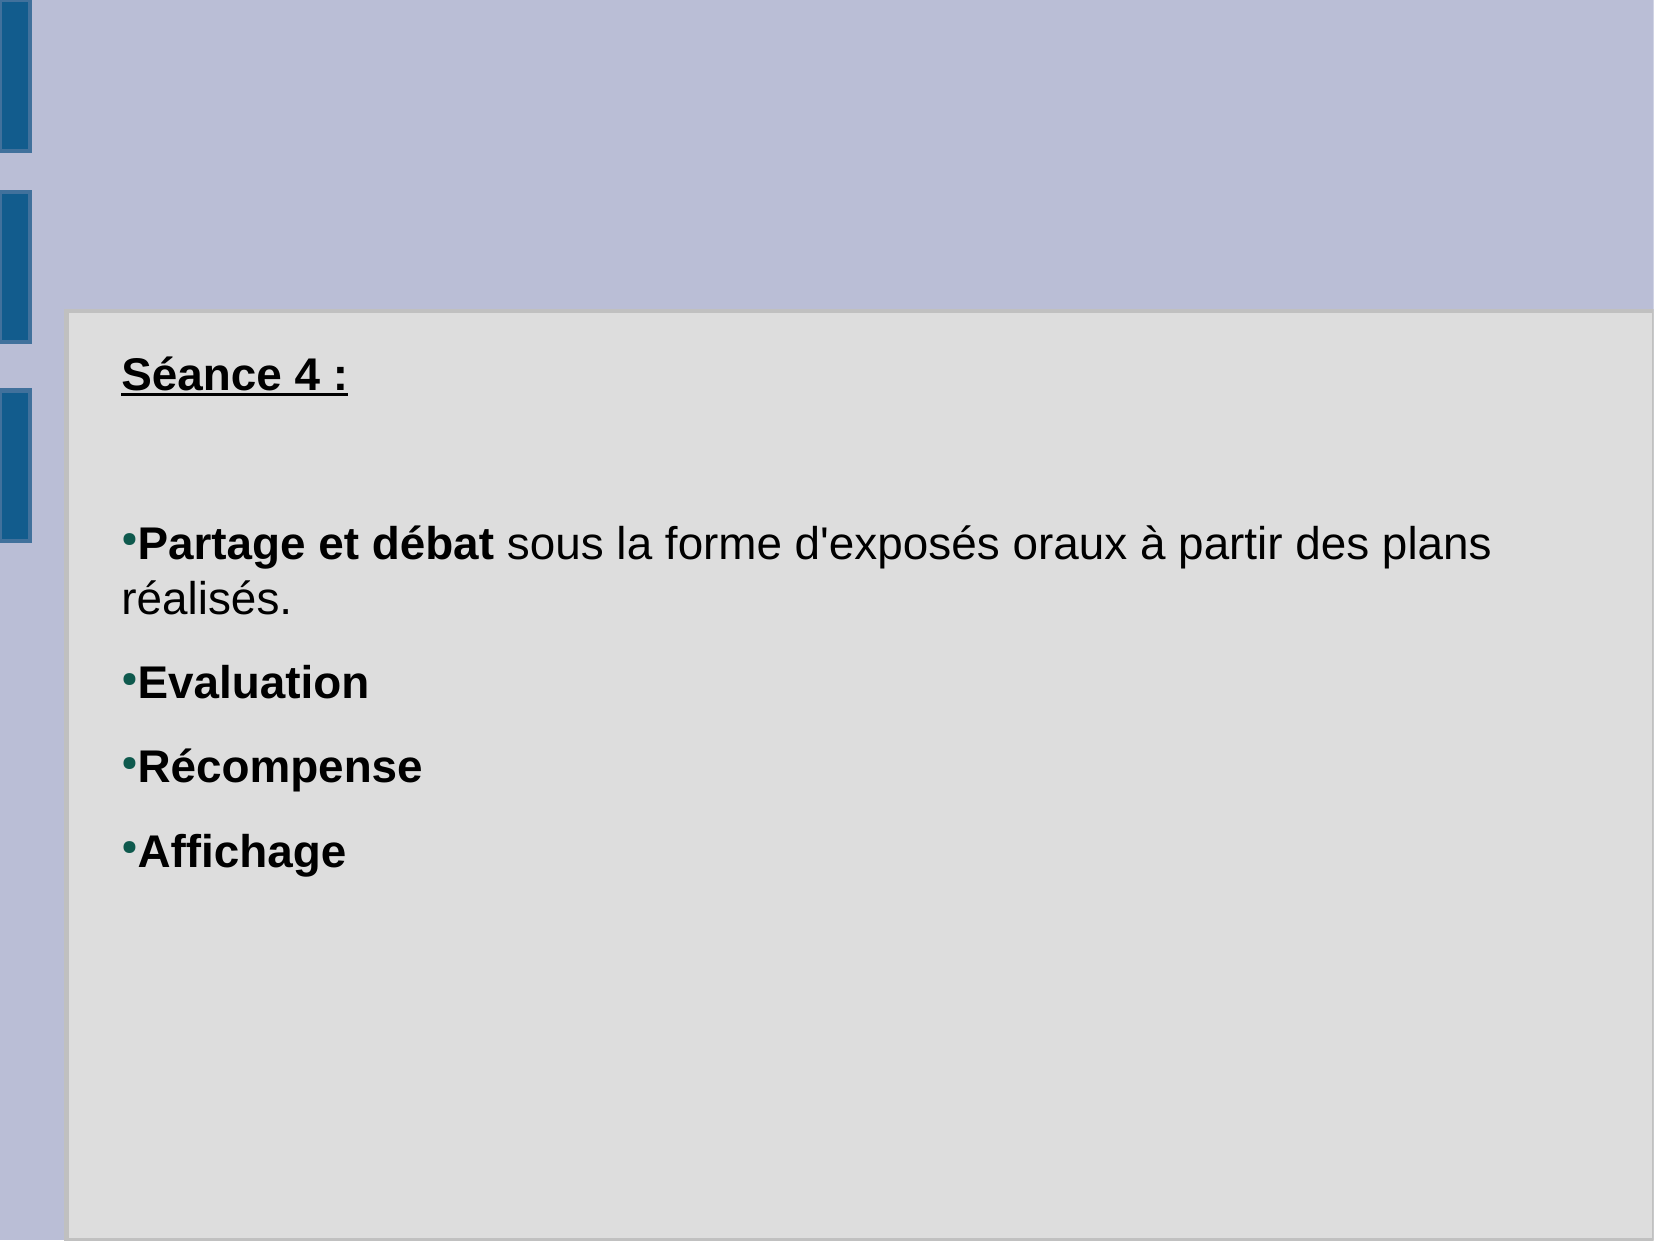

#
Séance 4 :
Partage et débat sous la forme d'exposés oraux à partir des plans réalisés.
Evaluation
Récompense
Affichage